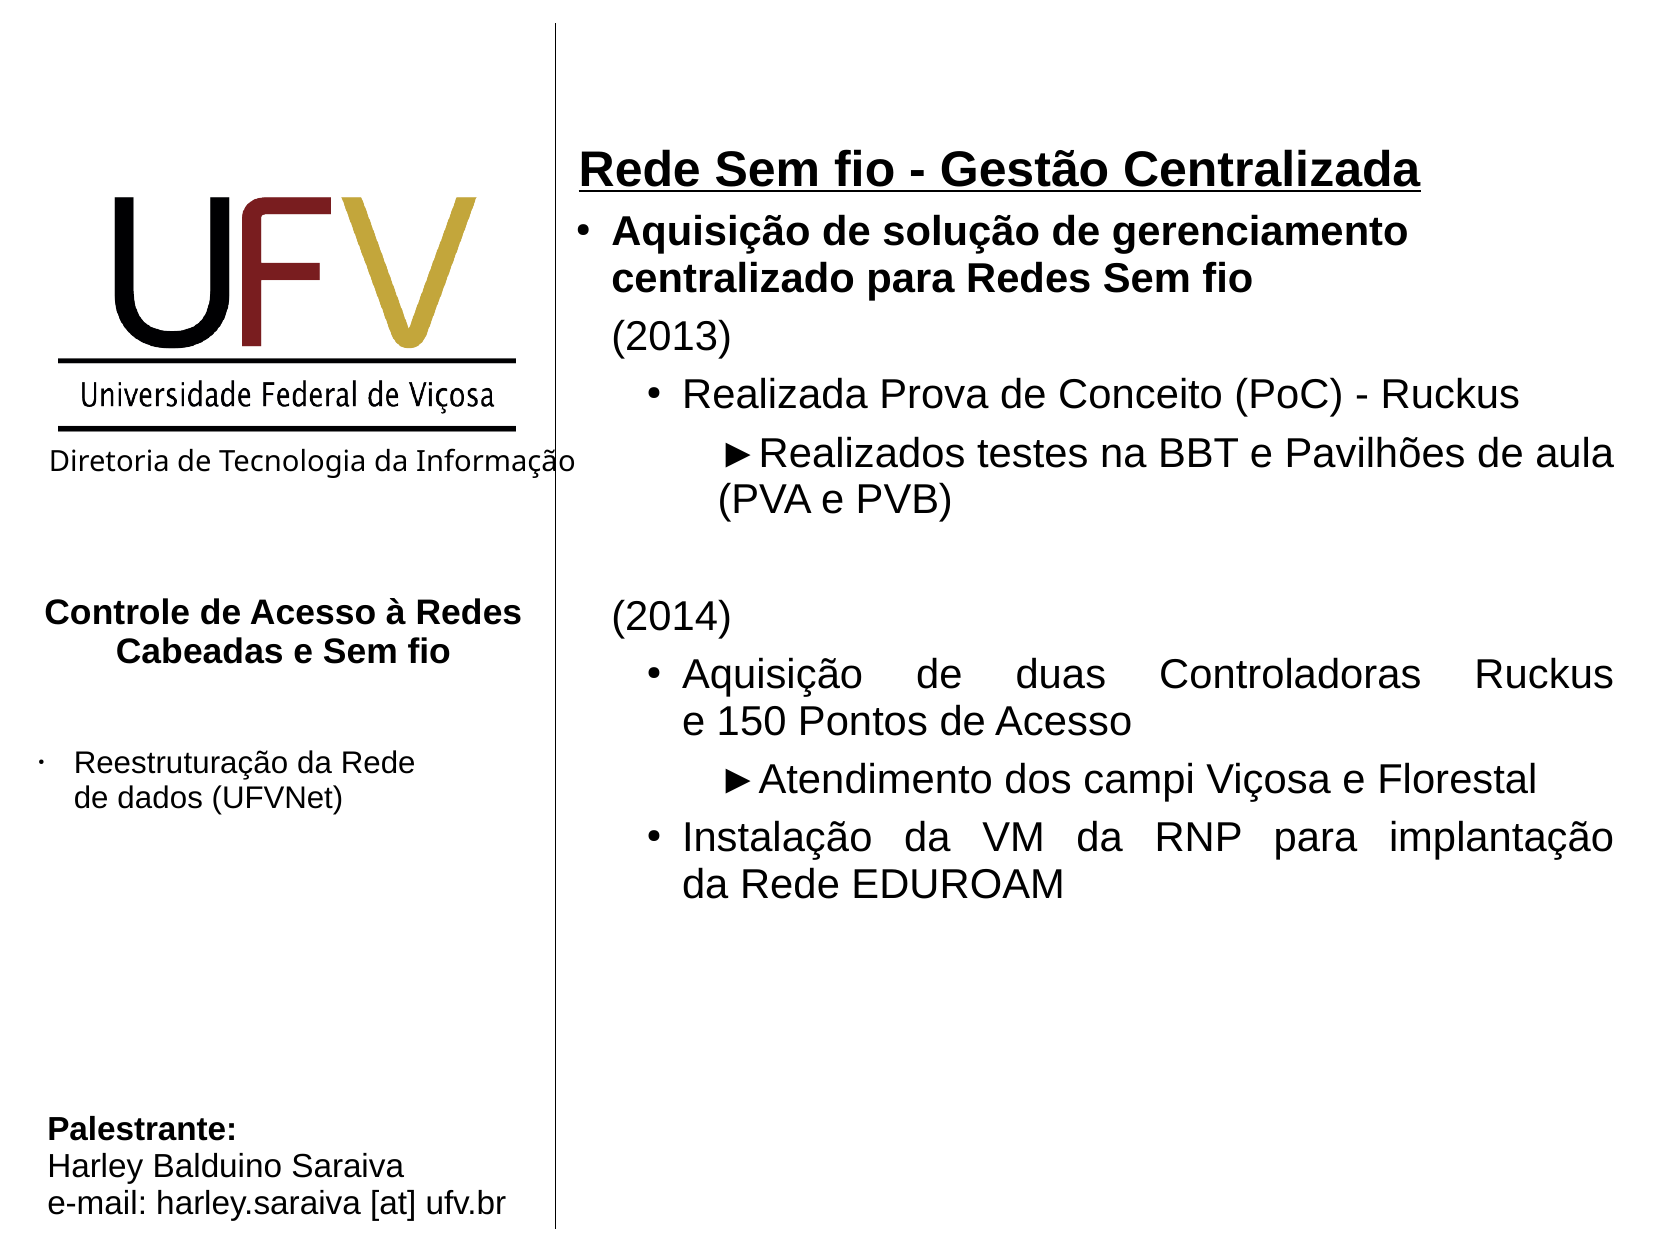

Rede Sem fio - Gestão Centralizada
Aquisição de solução de gerenciamento
centralizado para Redes Sem fio
(2013)
Realizada Prova de Conceito (PoC) - Ruckus
►Realizados testes na BBT e Pavilhões de aula
(PVA e PVB)
(2014)
Aquisição de duas Controladoras Ruckus
e 150 Pontos de Acesso
►Atendimento dos campi Viçosa e Florestal
Instalação da VM da RNP para implantação
da Rede EDUROAM
Diretoria de Tecnologia da Informação
# Controle de Acesso à Redes Cabeadas e Sem fio
Reestruturação da Rede
de dados (UFVNet)
Palestrante:
Harley Balduino Saraiva
e-mail: harley.saraiva [at] ufv.br